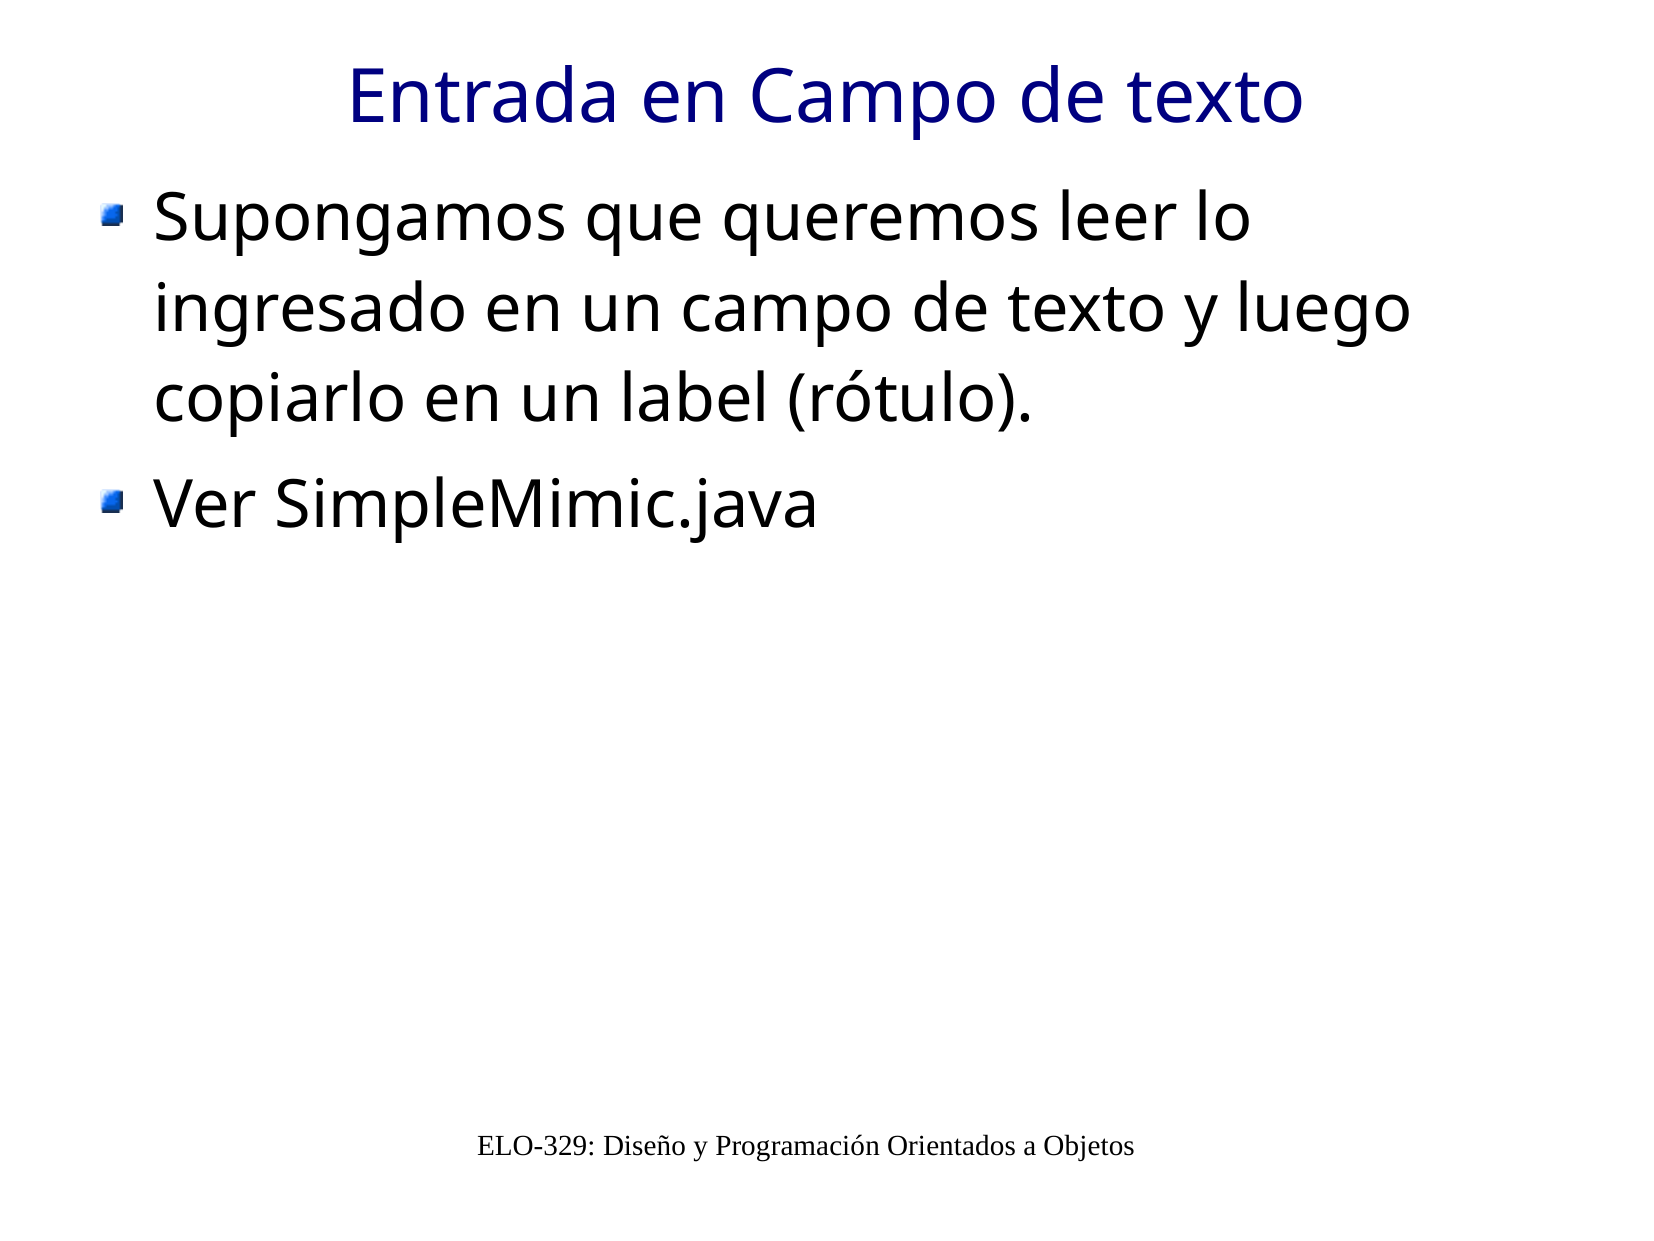

# Entrada en Campo de texto
Supongamos que queremos leer lo ingresado en un campo de texto y luego copiarlo en un label (rótulo).
Ver SimpleMimic.java